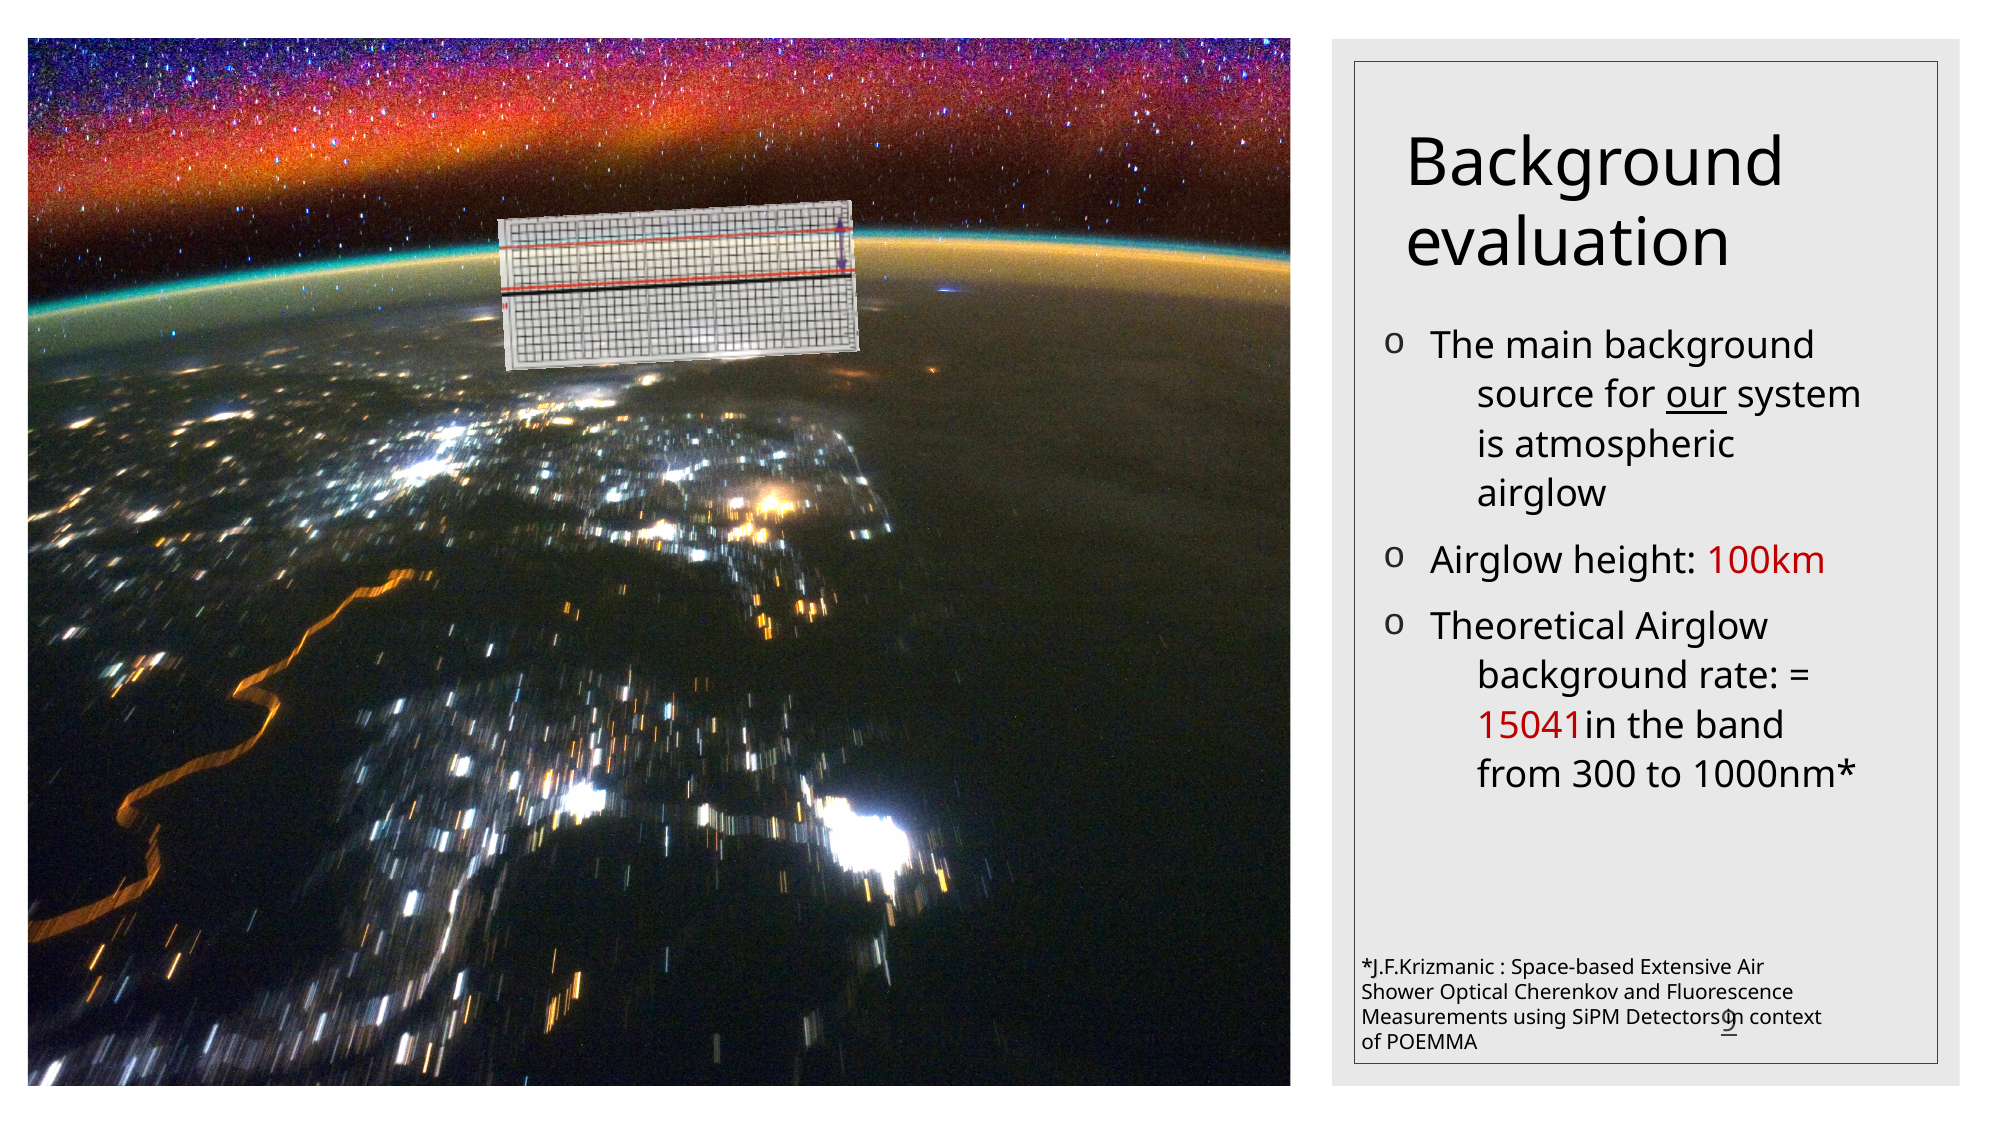

# Background evaluation
The main background source for our system is atmospheric airglow
Airglow height: 100km
Theoretical Airglow background rate: = 15041in the band from 300 to 1000nm*
*J.F.Krizmanic : Space-based Extensive Air Shower Optical Cherenkov and Fluorescence Measurements using SiPM Detectors in context of POEMMA